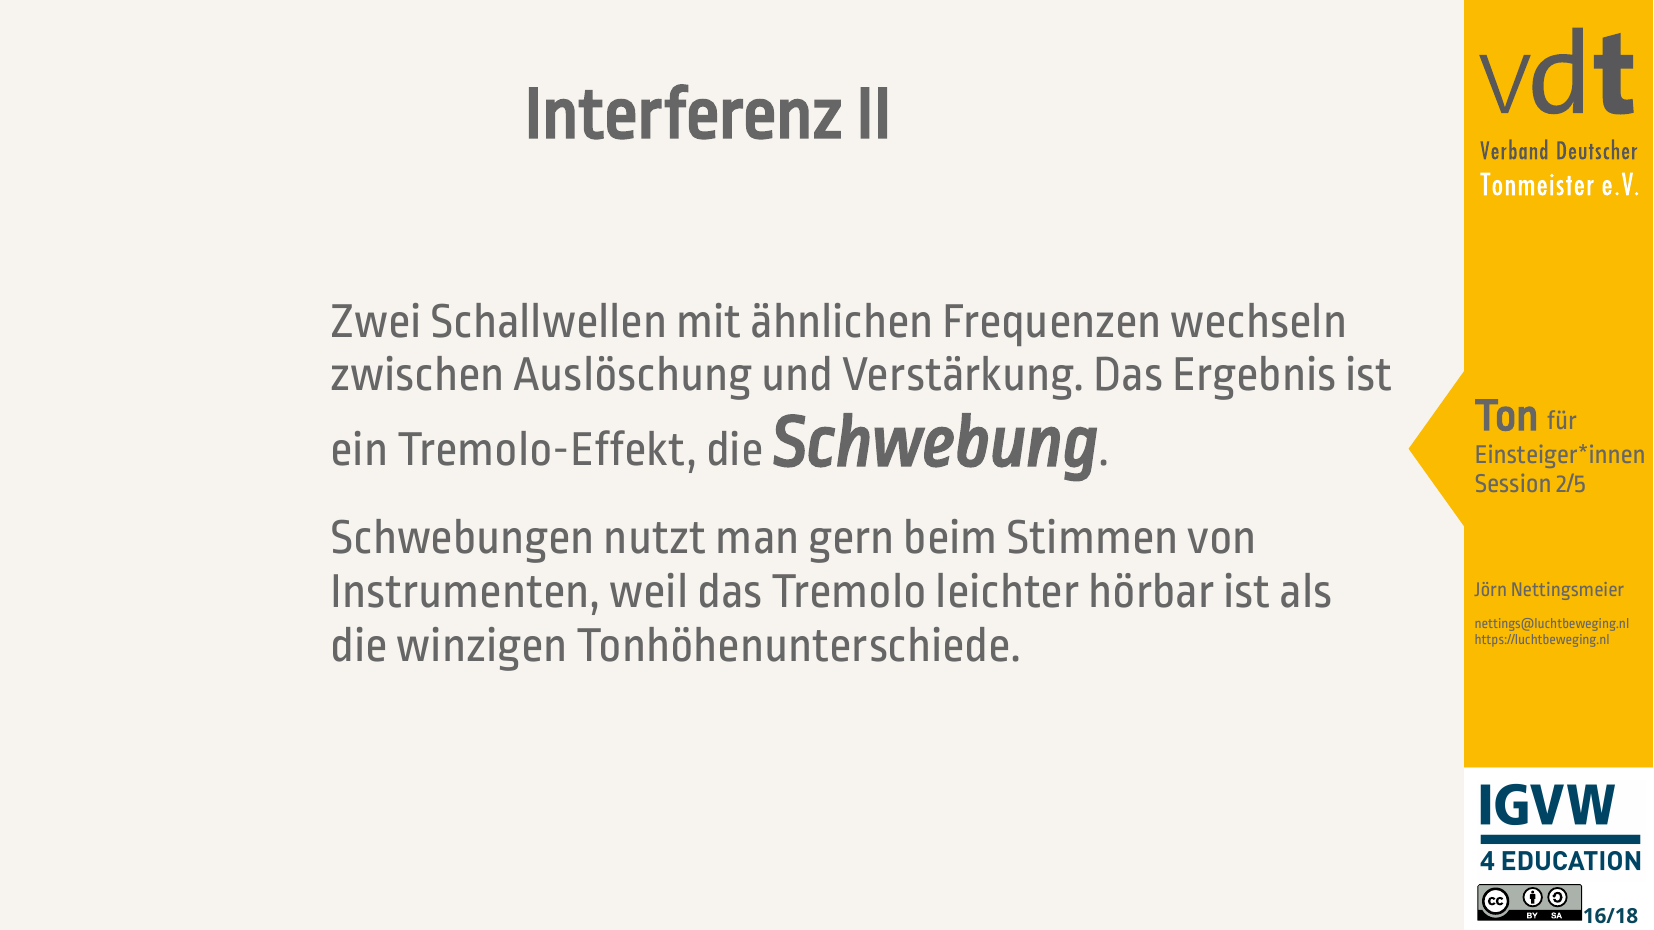

# Interferenz II
Zwei Schallwellen mit ähnlichen Frequenzen wechseln zwischen Auslöschung und Verstärkung. Das Ergebnis ist ein Tremolo-Effekt, die Schwebung.
Schwebungen nutzt man gern beim Stimmen von Instrumenten, weil das Tremolo leichter hörbar ist als die winzigen Tonhöhenunterschiede.